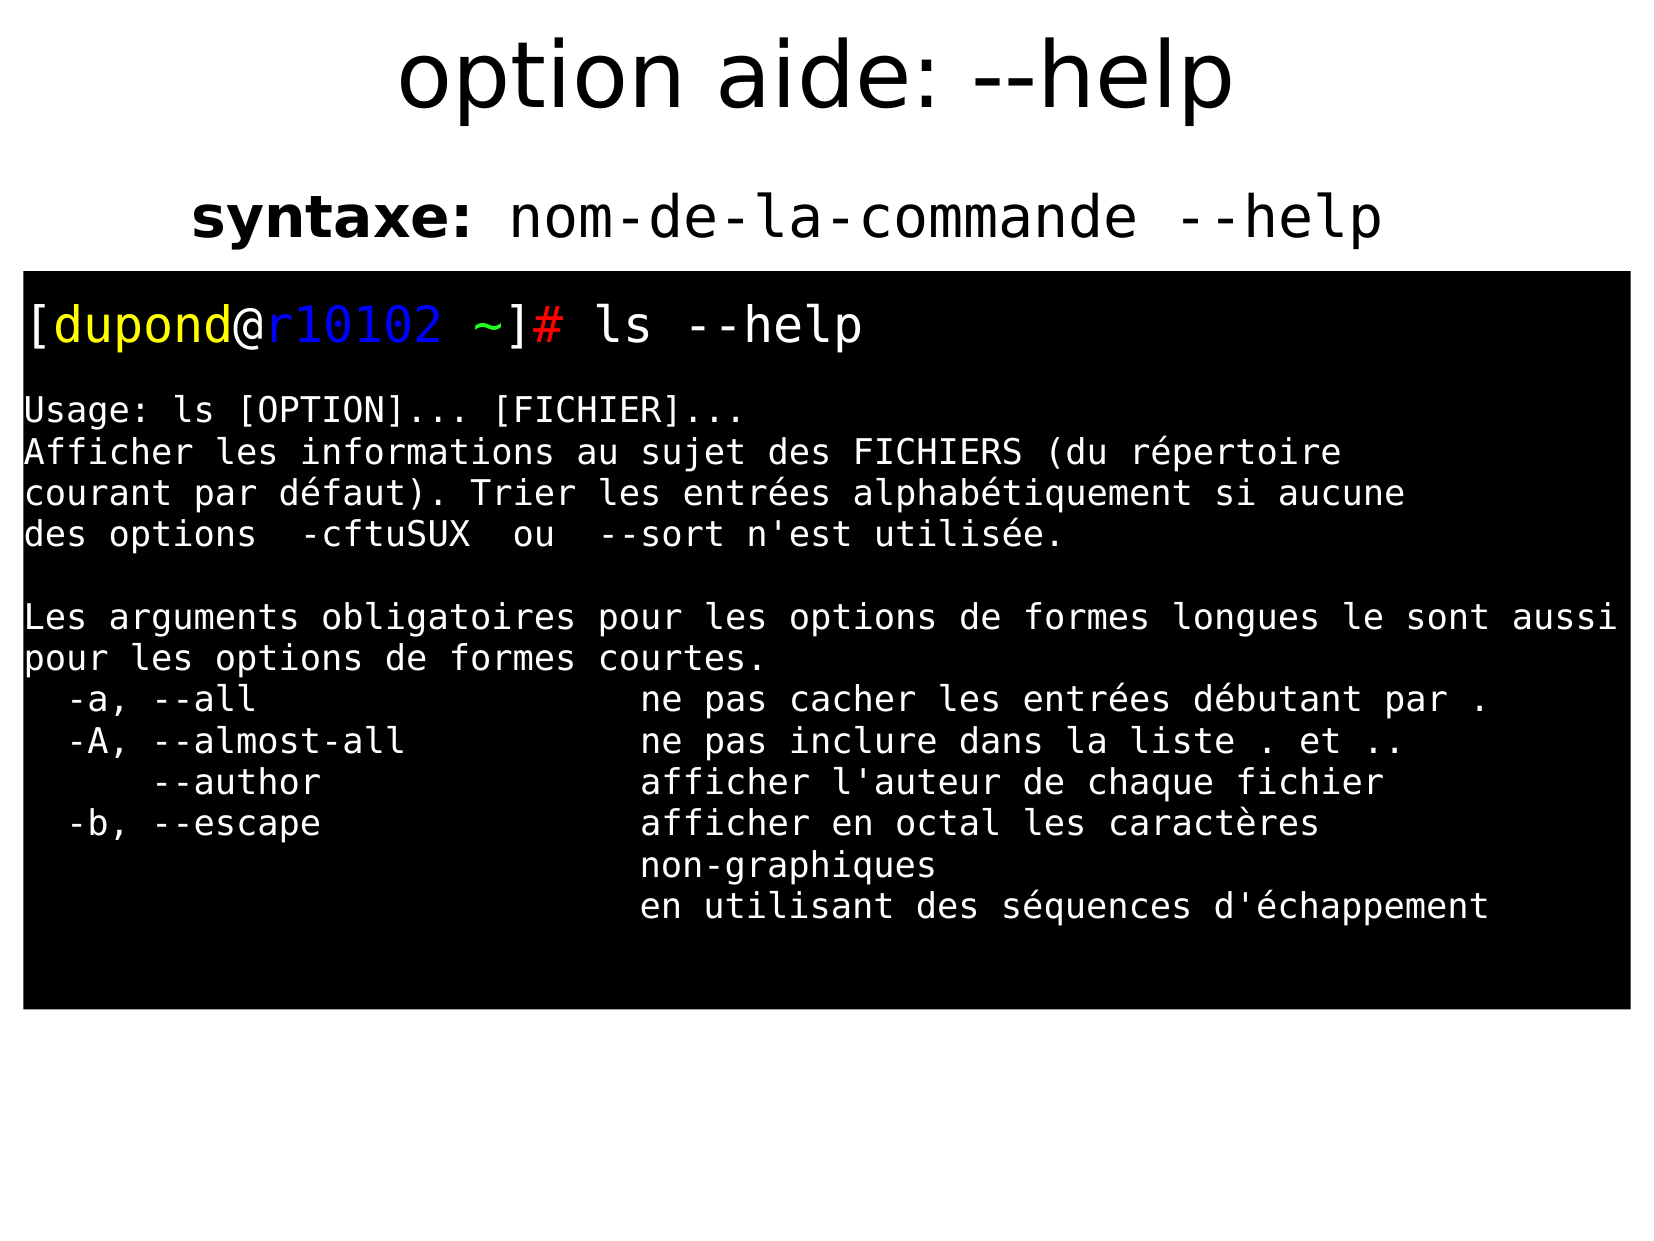

# option aide: --help
syntaxe: nom-de-la-commande --help
[dupond@r10102 ~]# ls --help
Usage: ls [OPTION]... [FICHIER]...
Afficher les informations au sujet des FICHIERS (du répertoire
courant par défaut). Trier les entrées alphabétiquement si aucune
des options -cftuSUX ou --sort n'est utilisée.
Les arguments obligatoires pour les options de formes longues le sont aussi
pour les options de formes courtes.
 -a, --all ne pas cacher les entrées débutant par .
 -A, --almost-all ne pas inclure dans la liste . et ..
 --author afficher l'auteur de chaque fichier
 -b, --escape afficher en octal les caractères
 non-graphiques
 en utilisant des séquences d'échappement